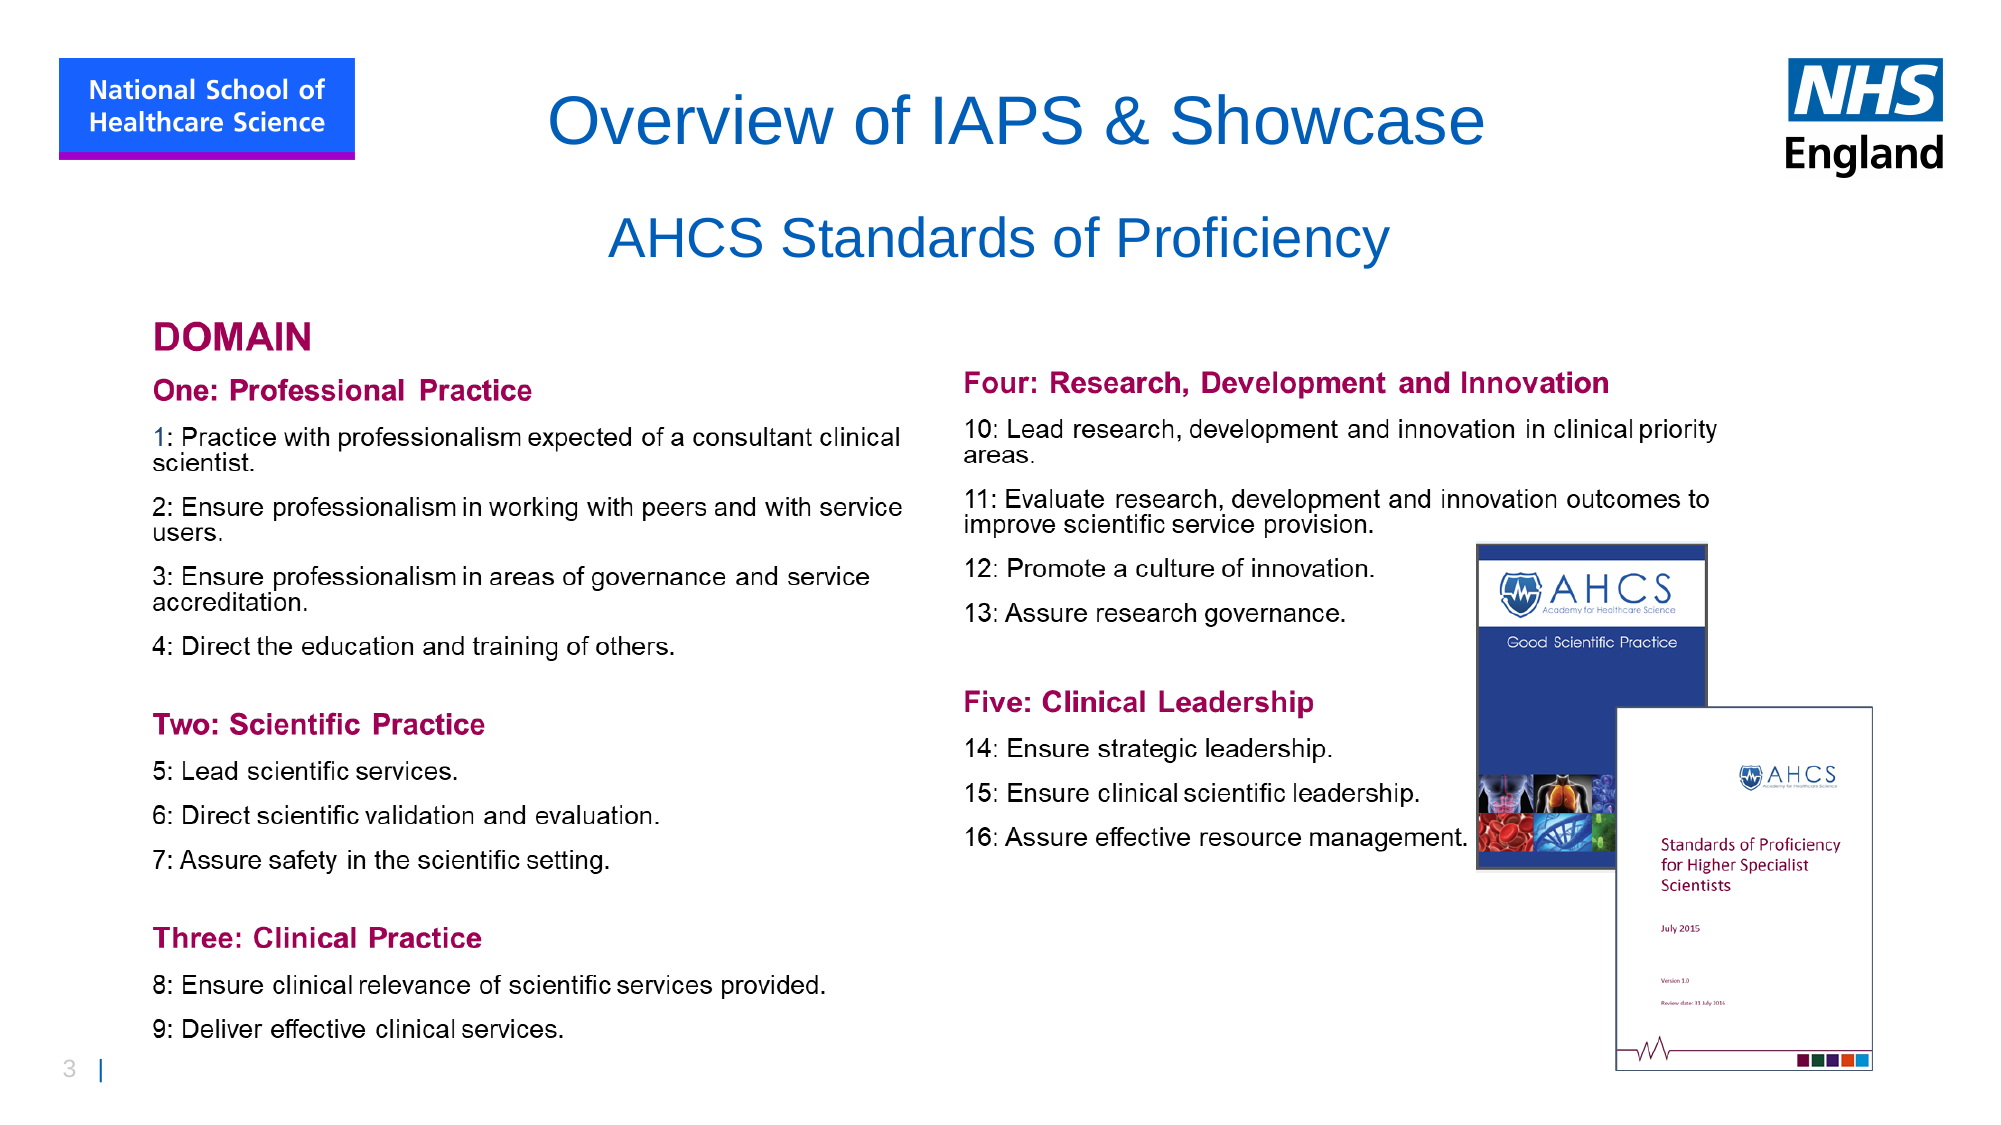

Overview of IAPS & Showcase
# AHCS Standards of Proficiency